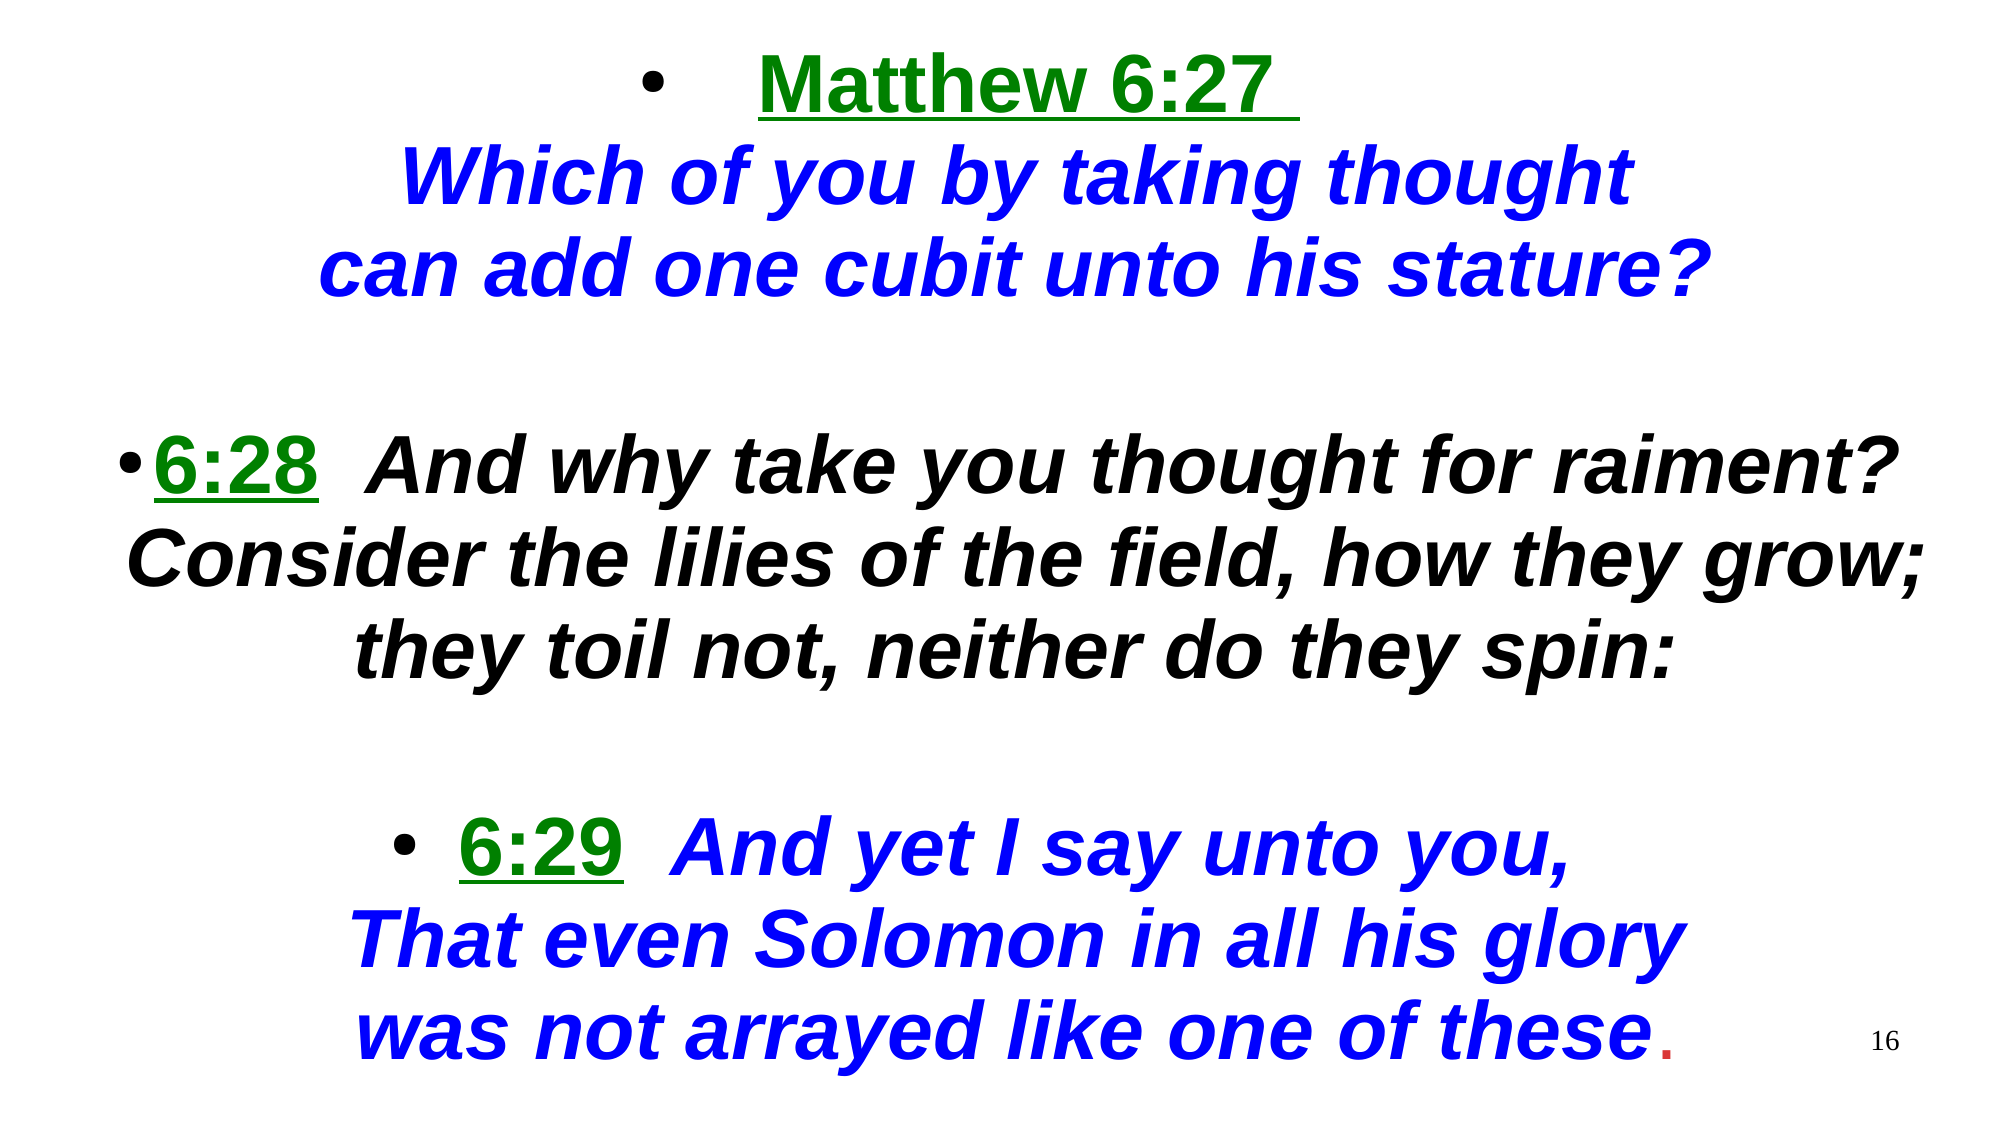

# Matthew 6:27  Which of you by taking thought can add one cubit unto his stature?
6:28  And why take you thought for raiment? Consider the lilies of the field, how they grow; they toil not, neither do they spin:
6:29  And yet I say unto you,
That even Solomon in all his glory
was not arrayed like one of these.
16